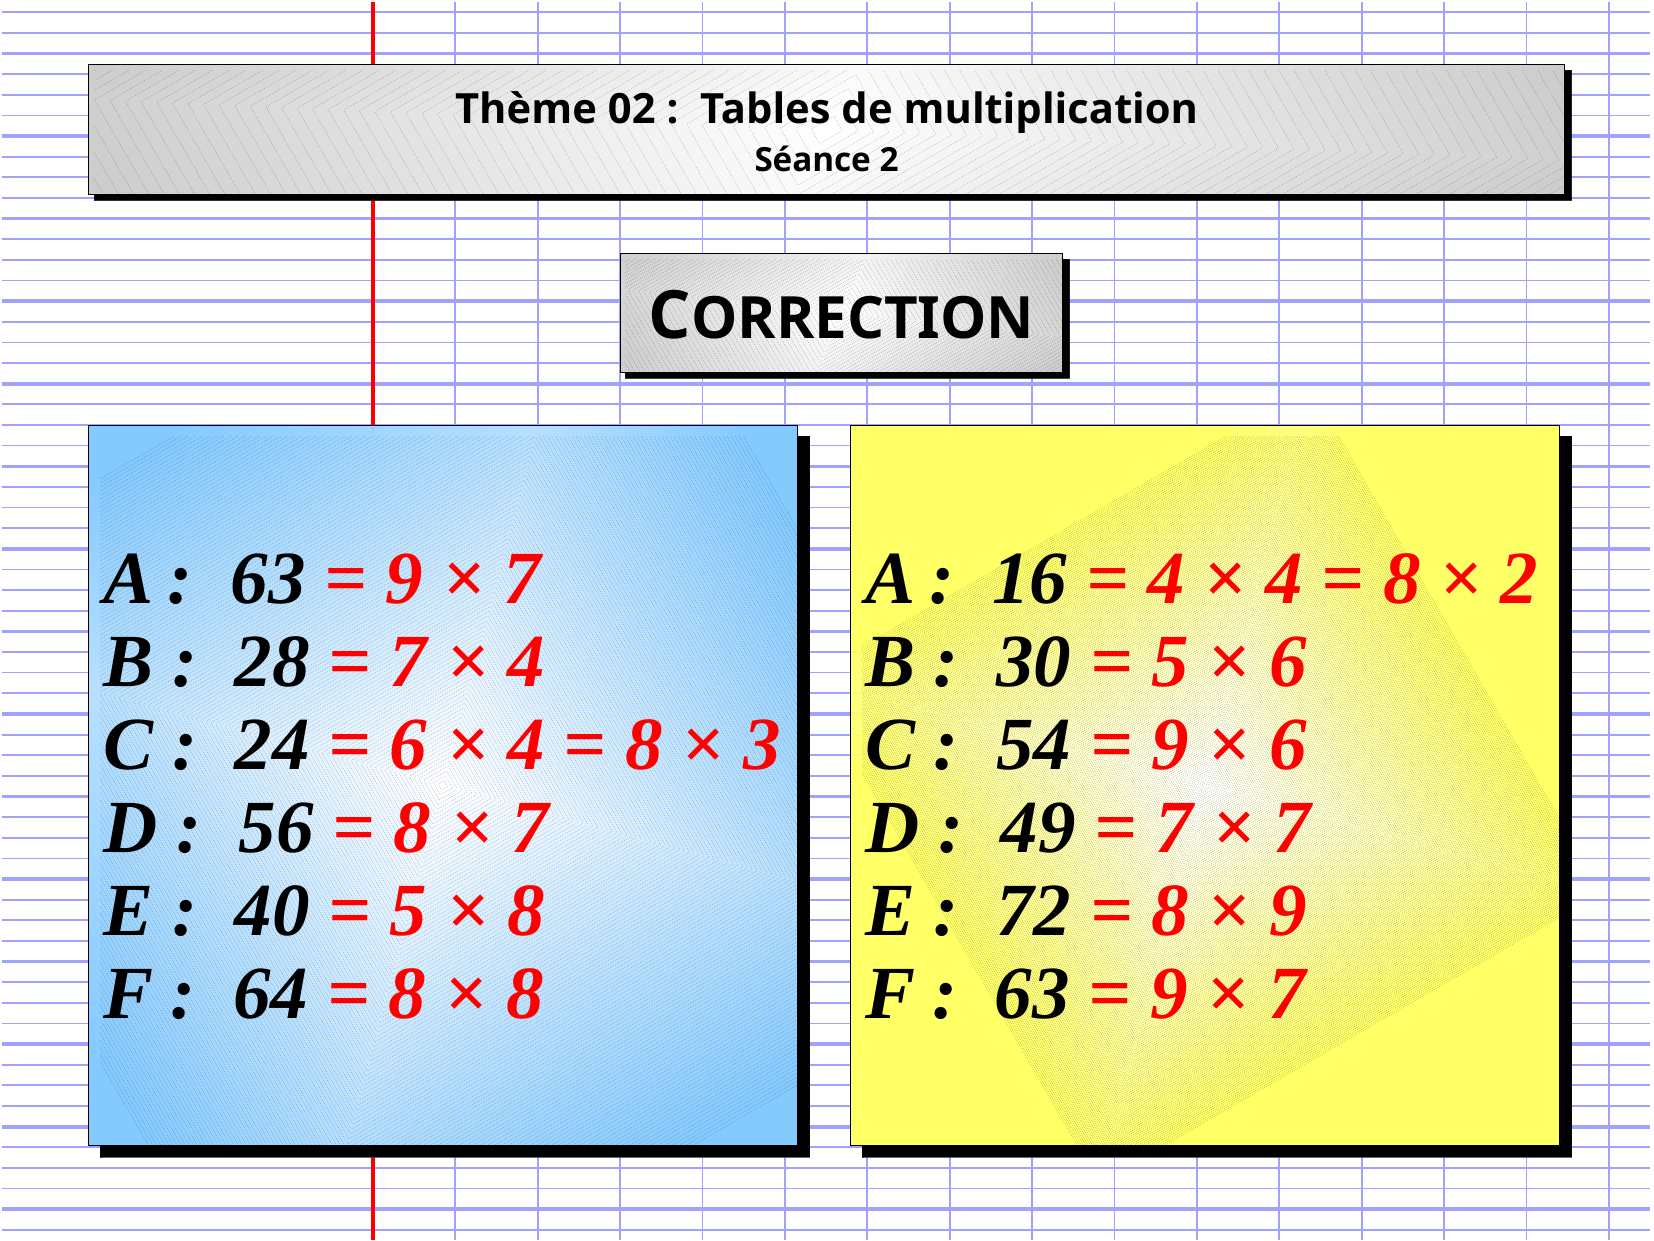

Thème 02 : Tables de multiplication
Séance 2
CORRECTION
A : 63 = 9 × 7
B : 28 = 7 × 4
C : 24 = 6 × 4 = 8 × 3
D : 56 = 8 × 7
E : 40 = 5 × 8
F : 64 = 8 × 8
A : 16 = 4 × 4 = 8 × 2
B : 30 = 5 × 6
C : 54 = 9 × 6
D : 49 = 7 × 7
E : 72 = 8 × 9
F : 63 = 9 × 7